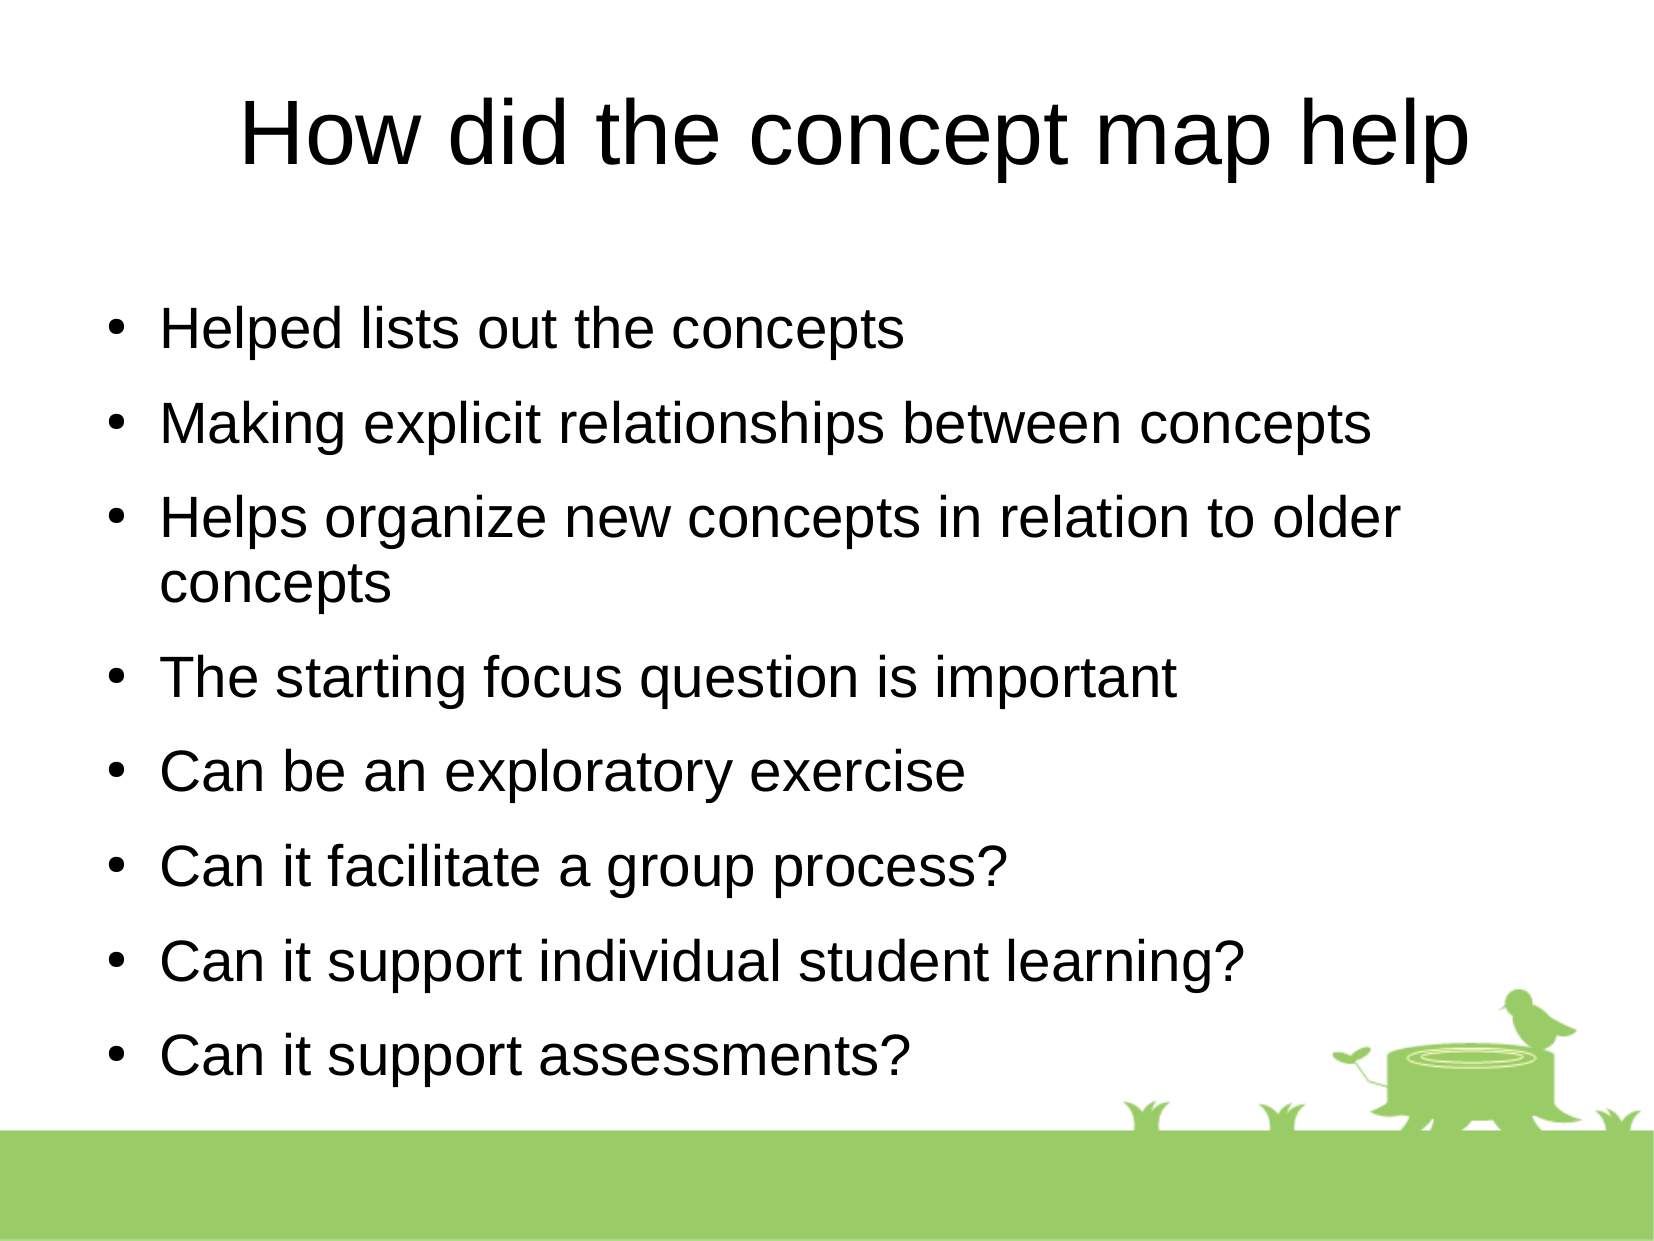

# How did the concept map help
Helped lists out the concepts
Making explicit relationships between concepts
Helps organize new concepts in relation to older concepts
The starting focus question is important
Can be an exploratory exercise
Can it facilitate a group process?
Can it support individual student learning?
Can it support assessments?